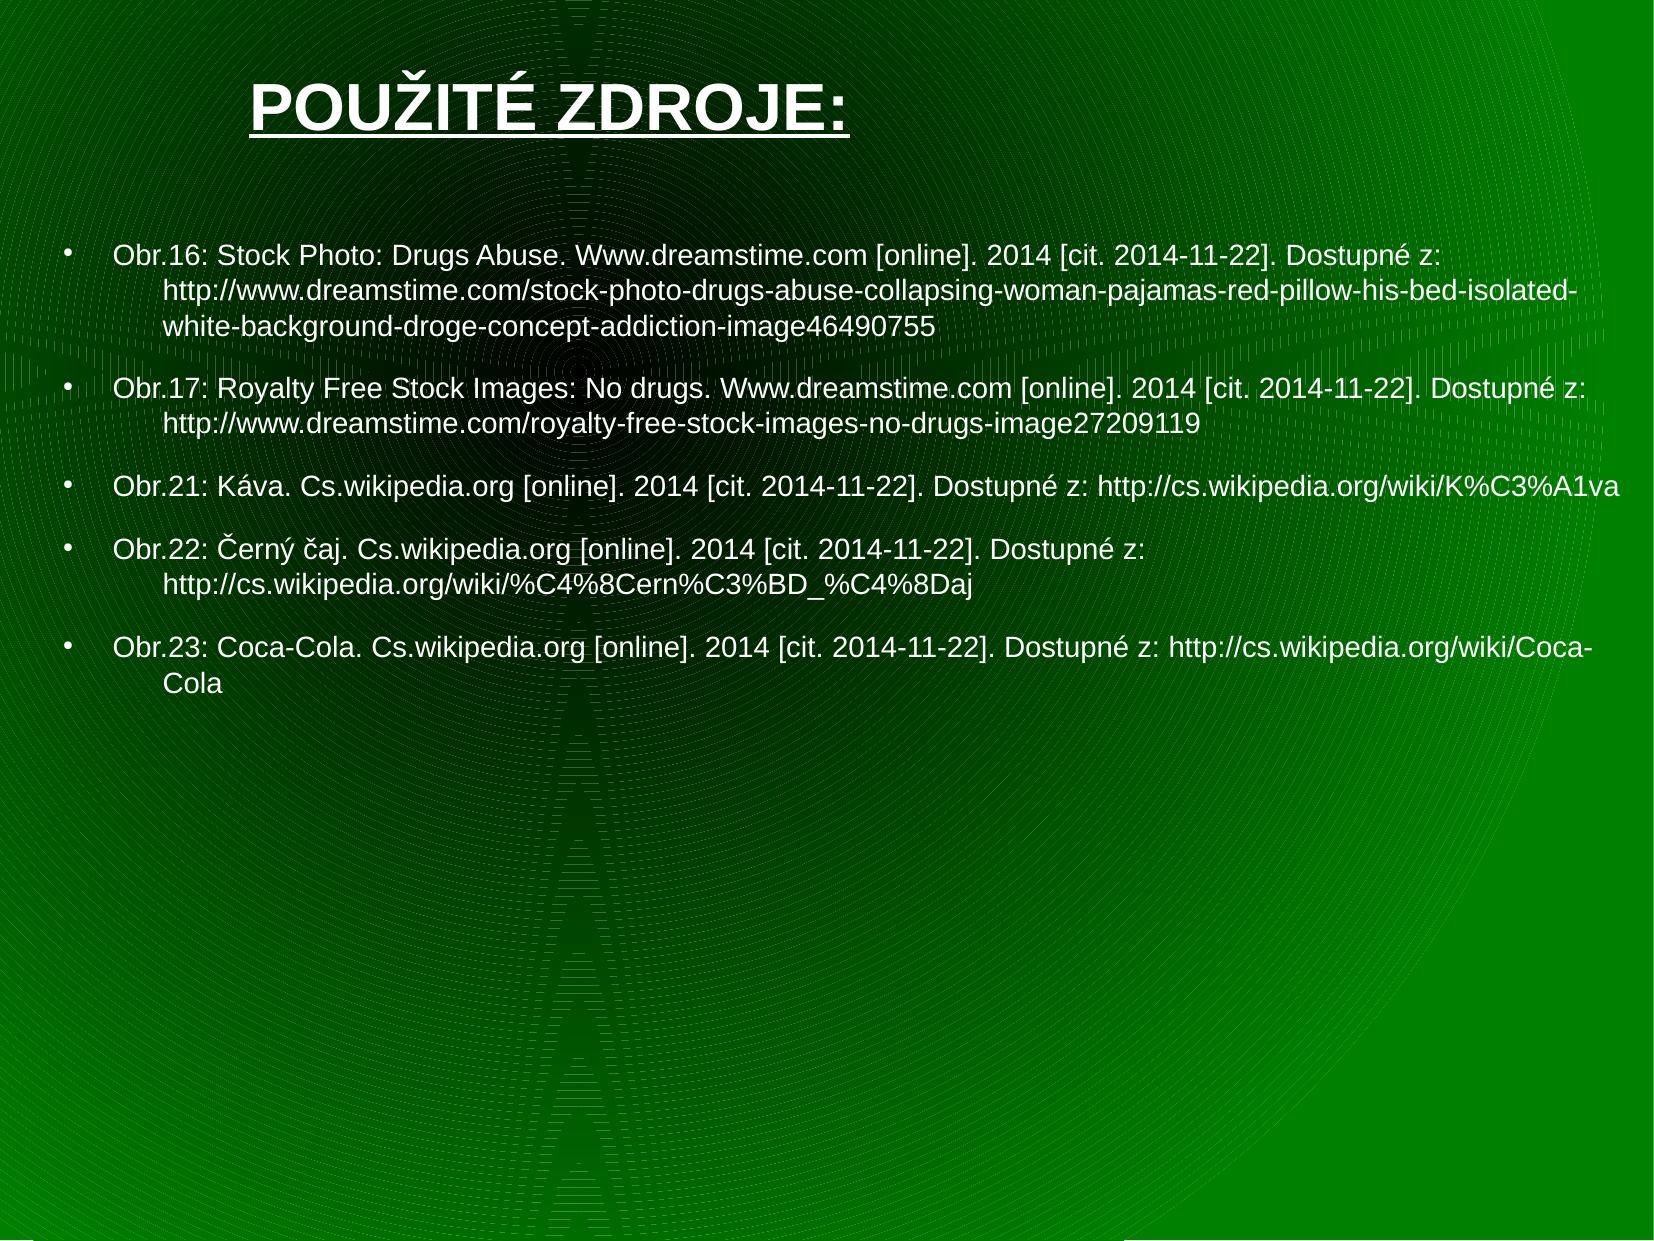

# POUŽITÉ ZDROJE:
Obr.16: Stock Photo: Drugs Abuse. Www.dreamstime.com [online]. 2014 [cit. 2014-11-22]. Dostupné z: http://www.dreamstime.com/stock-photo-drugs-abuse-collapsing-woman-pajamas-red-pillow-his-bed-isolated-white-background-droge-concept-addiction-image46490755
Obr.17: Royalty Free Stock Images: No drugs. Www.dreamstime.com [online]. 2014 [cit. 2014-11-22]. Dostupné z: http://www.dreamstime.com/royalty-free-stock-images-no-drugs-image27209119
Obr.21: Káva. Cs.wikipedia.org [online]. 2014 [cit. 2014-11-22]. Dostupné z: http://cs.wikipedia.org/wiki/K%C3%A1va
Obr.22: Černý čaj. Cs.wikipedia.org [online]. 2014 [cit. 2014-11-22]. Dostupné z: http://cs.wikipedia.org/wiki/%C4%8Cern%C3%BD_%C4%8Daj
Obr.23: Coca-Cola. Cs.wikipedia.org [online]. 2014 [cit. 2014-11-22]. Dostupné z: http://cs.wikipedia.org/wiki/Coca-Cola